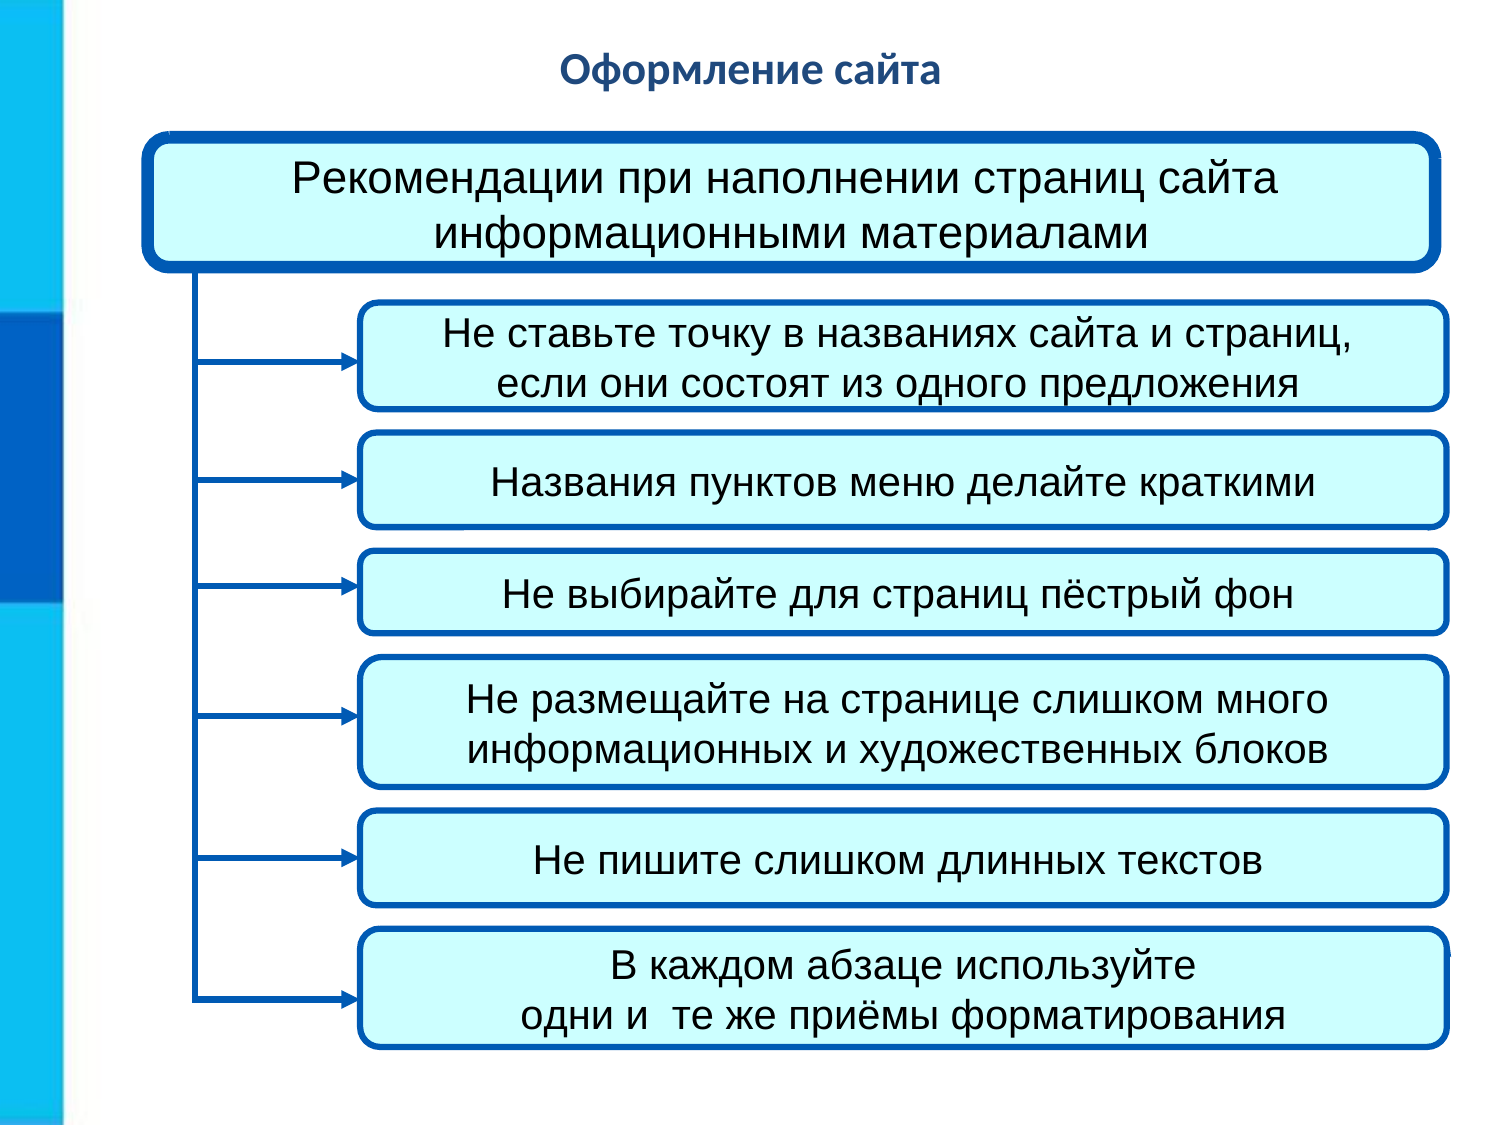

Оформление сайта
Рекомендации при наполнении страниц сайта
информационными материалами
Не ставьте точку в названиях сайта и страниц,
если они состоят из одного предложения
Названия пунктов меню делайте краткими
Не выбирайте для страниц пёстрый фон
Не размещайте на странице слишком много
информационных и художественных блоков
Не пишите слишком длинных текстов
В каждом абзаце используйте
 одни и те же приёмы форматирования